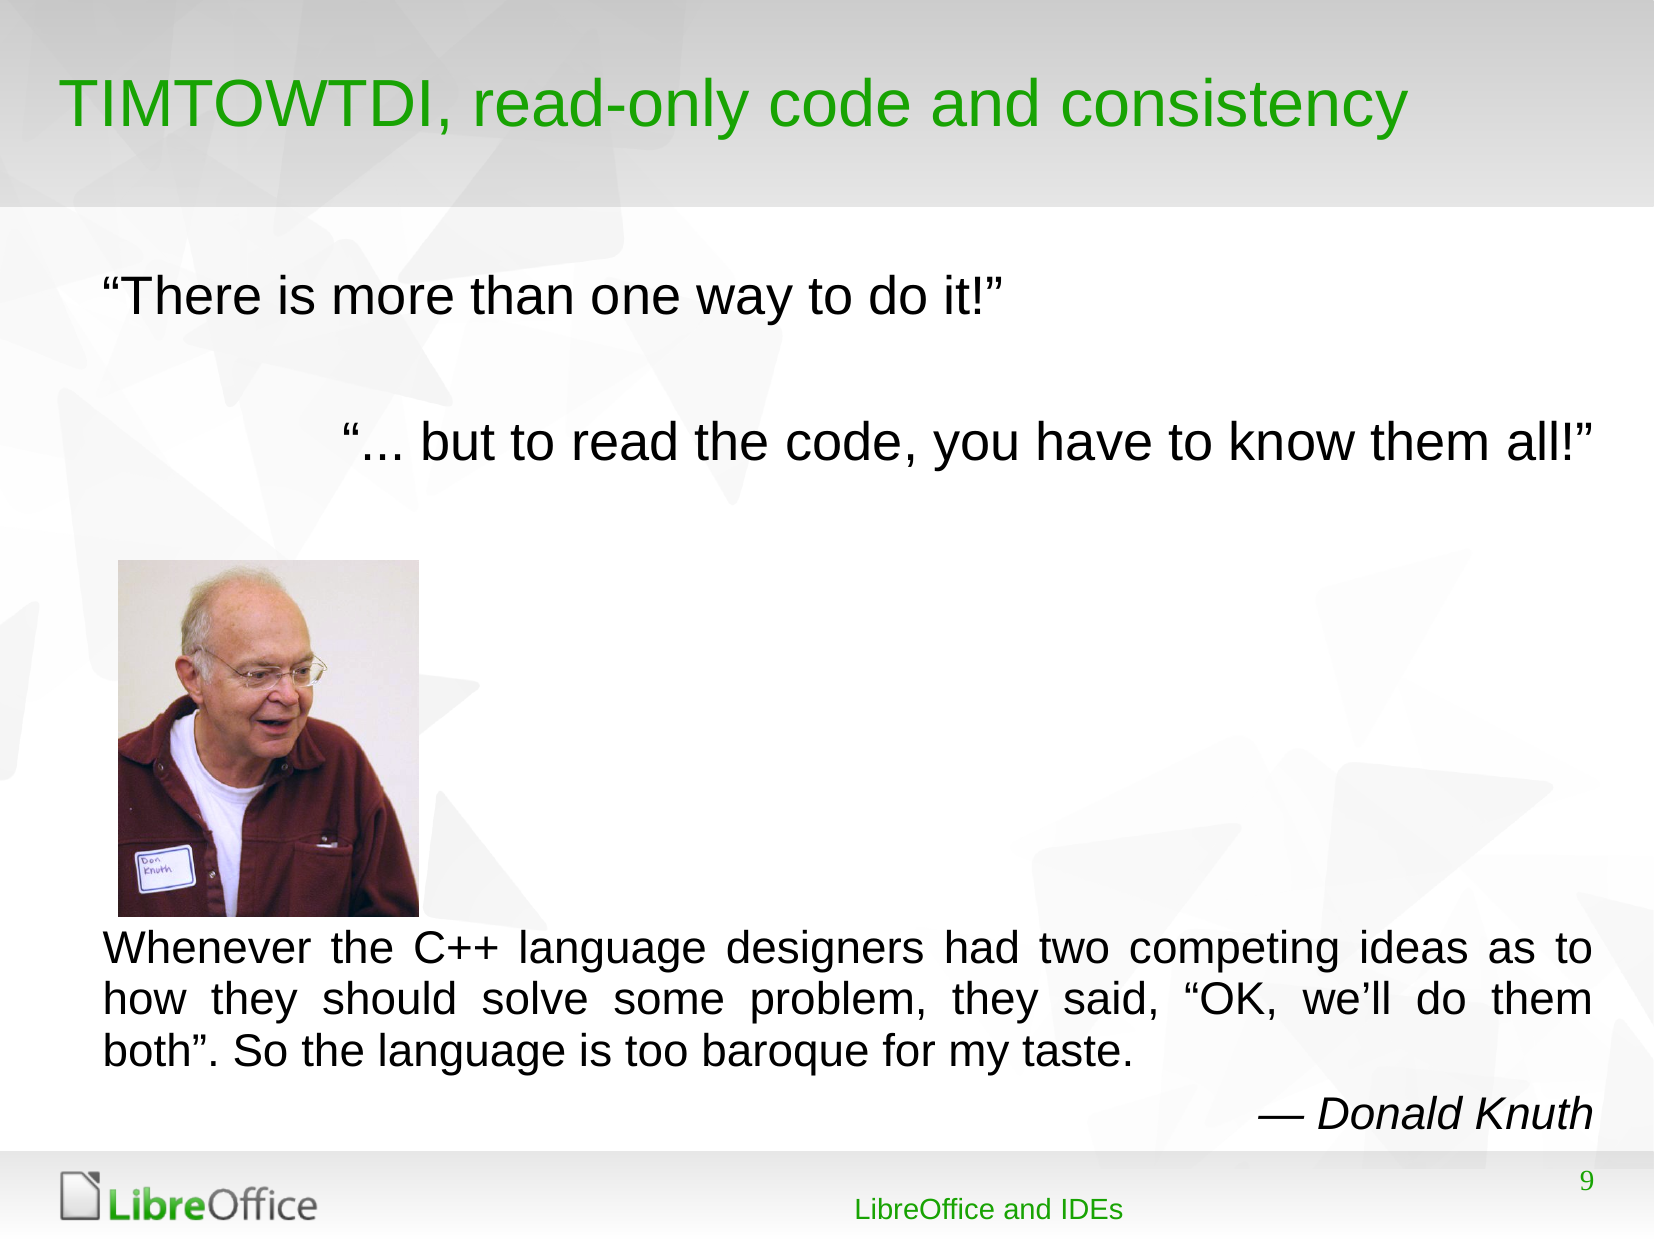

# TIMTOWTDI, read-only code and consistency
“There is more than one way to do it!”
“... but to read the code, you have to know them all!”
Whenever the C++ language designers had two competing ideas as to how they should solve some problem, they said, “OK, we’ll do them both”. So the language is too baroque for my taste.
— Donald Knuth
9
liberating productivity